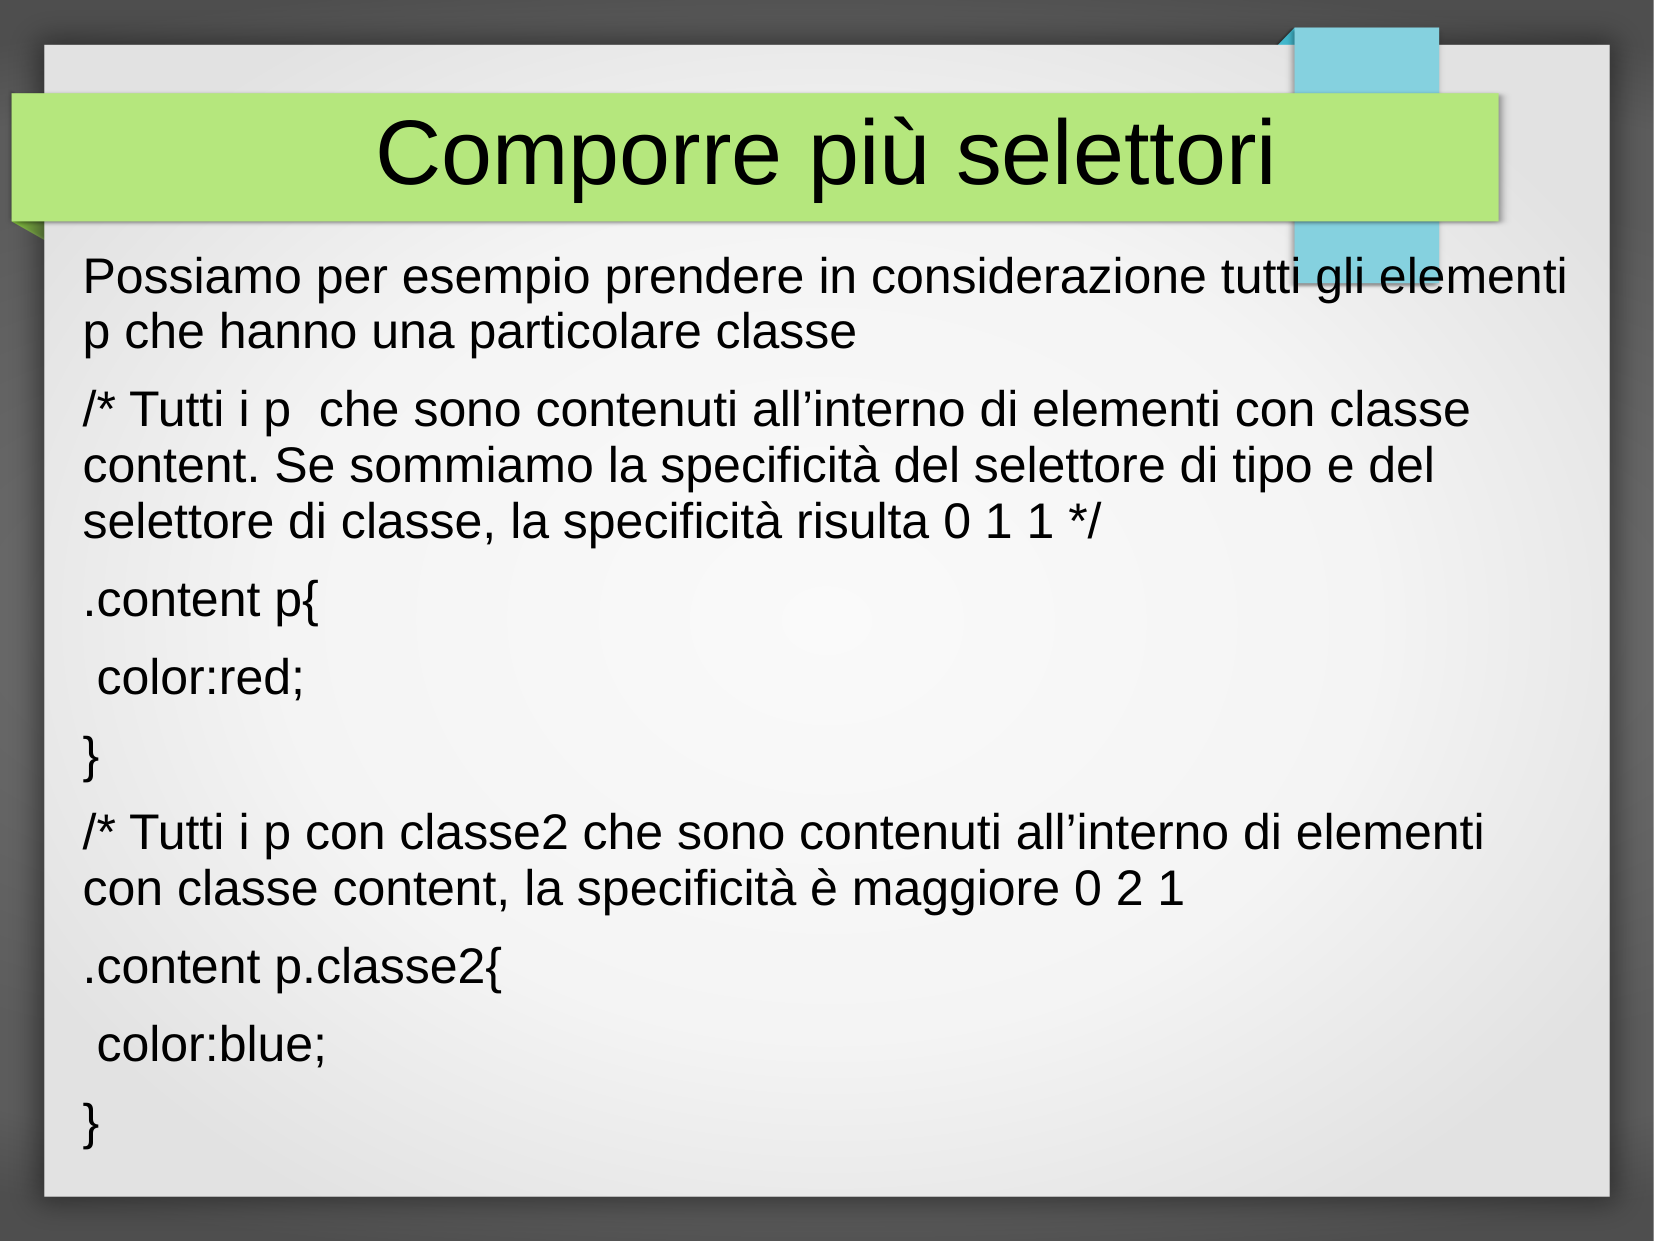

# Comporre più selettori
Possiamo per esempio prendere in considerazione tutti gli elementi p che hanno una particolare classe
/* Tutti i p che sono contenuti all’interno di elementi con classe content. Se sommiamo la specificità del selettore di tipo e del selettore di classe, la specificità risulta 0 1 1 */
.content p{
 color:red;
}
/* Tutti i p con classe2 che sono contenuti all’interno di elementi con classe content, la specificità è maggiore 0 2 1
.content p.classe2{
 color:blue;
}